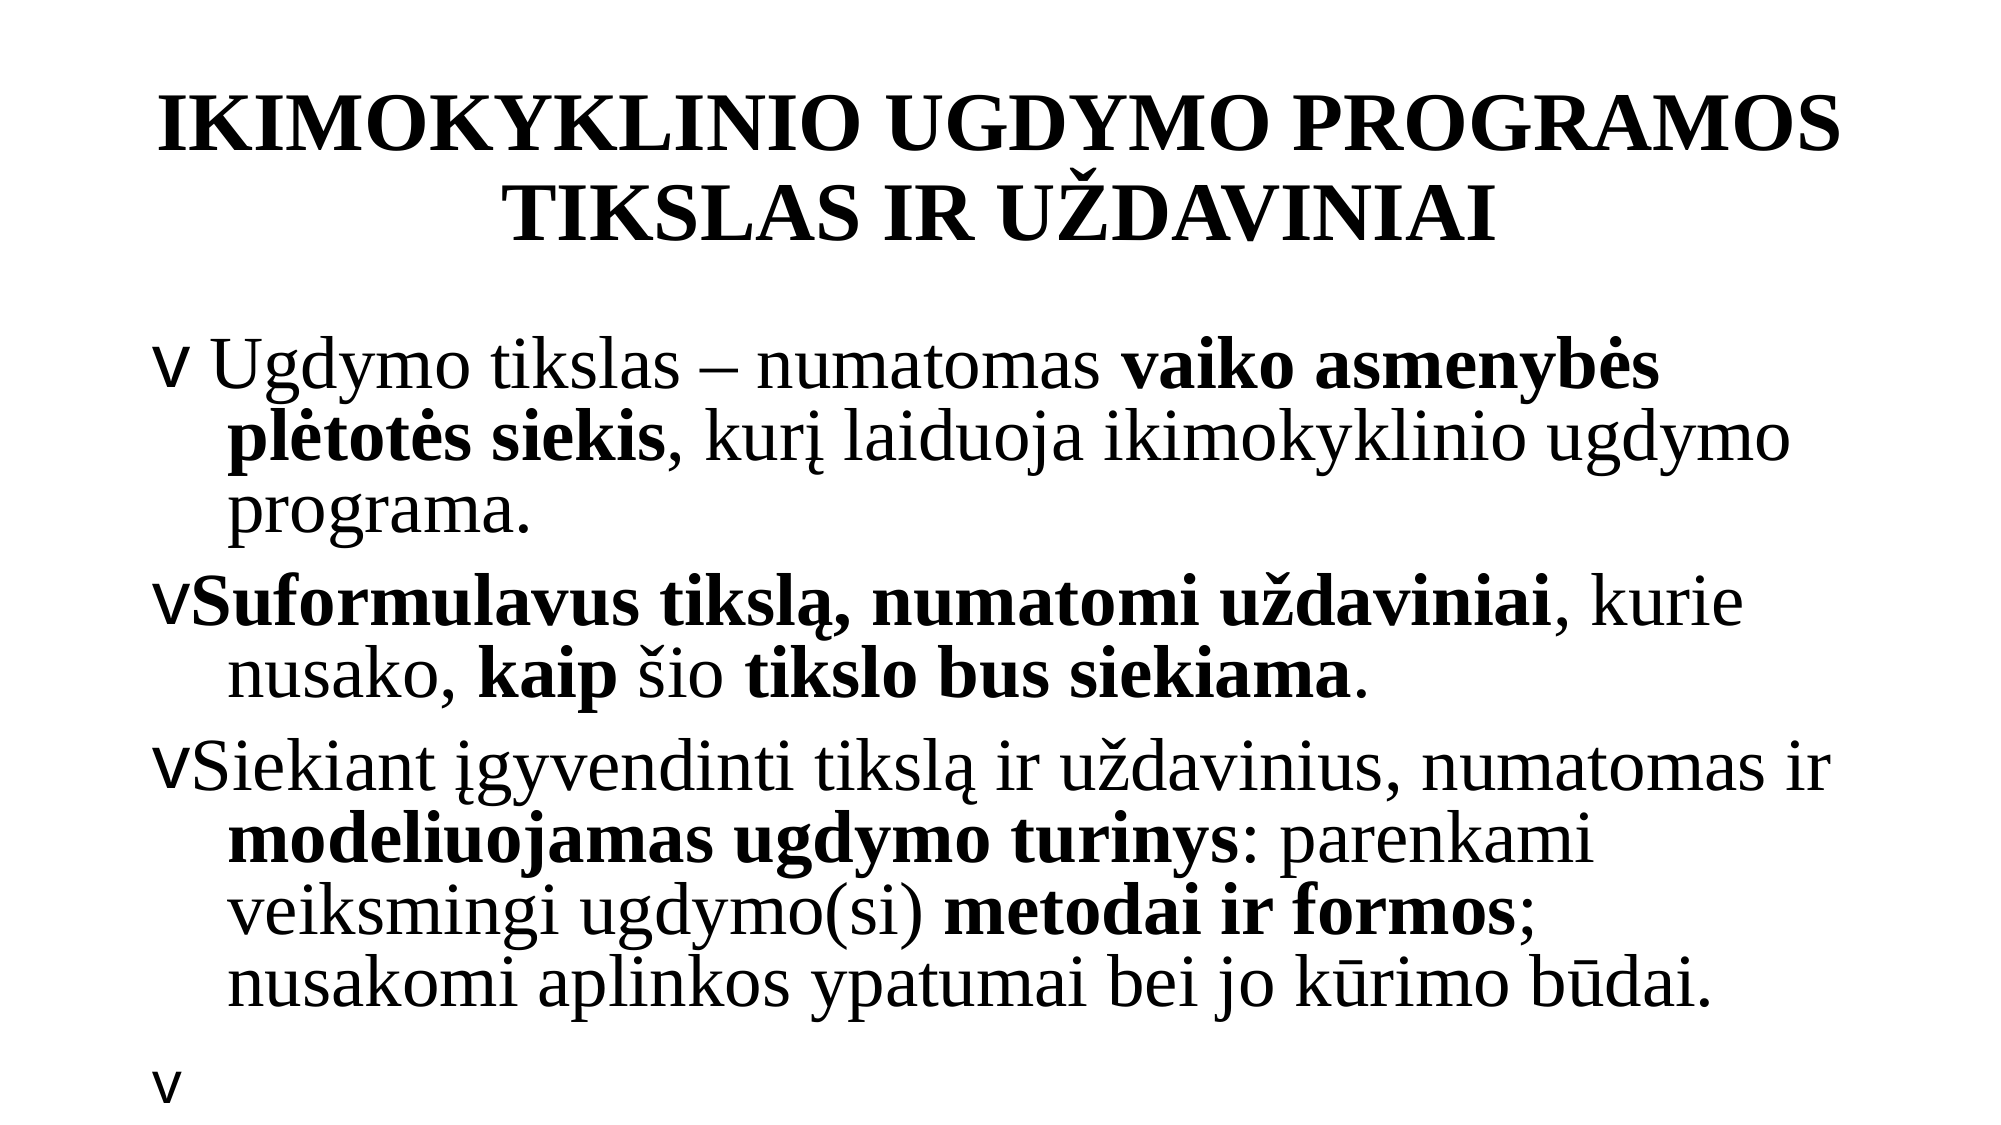

# IKIMOKYKLINIO UGDYMO PROGRAMOS TIKSLAS IR UŽDAVINIAI
 Ugdymo tikslas – numatomas vaiko asmenybės plėtotės siekis, kurį laiduoja ikimokyklinio ugdymo programa.
Suformulavus tikslą, numatomi uždaviniai, kurie nusako, kaip šio tikslo bus siekiama.
Siekiant įgyvendinti tikslą ir uždavinius, numatomas ir modeliuojamas ugdymo turinys: parenkami veiksmingi ugdymo(si) metodai ir formos; nusakomi aplinkos ypatumai bei jo kūrimo būdai.